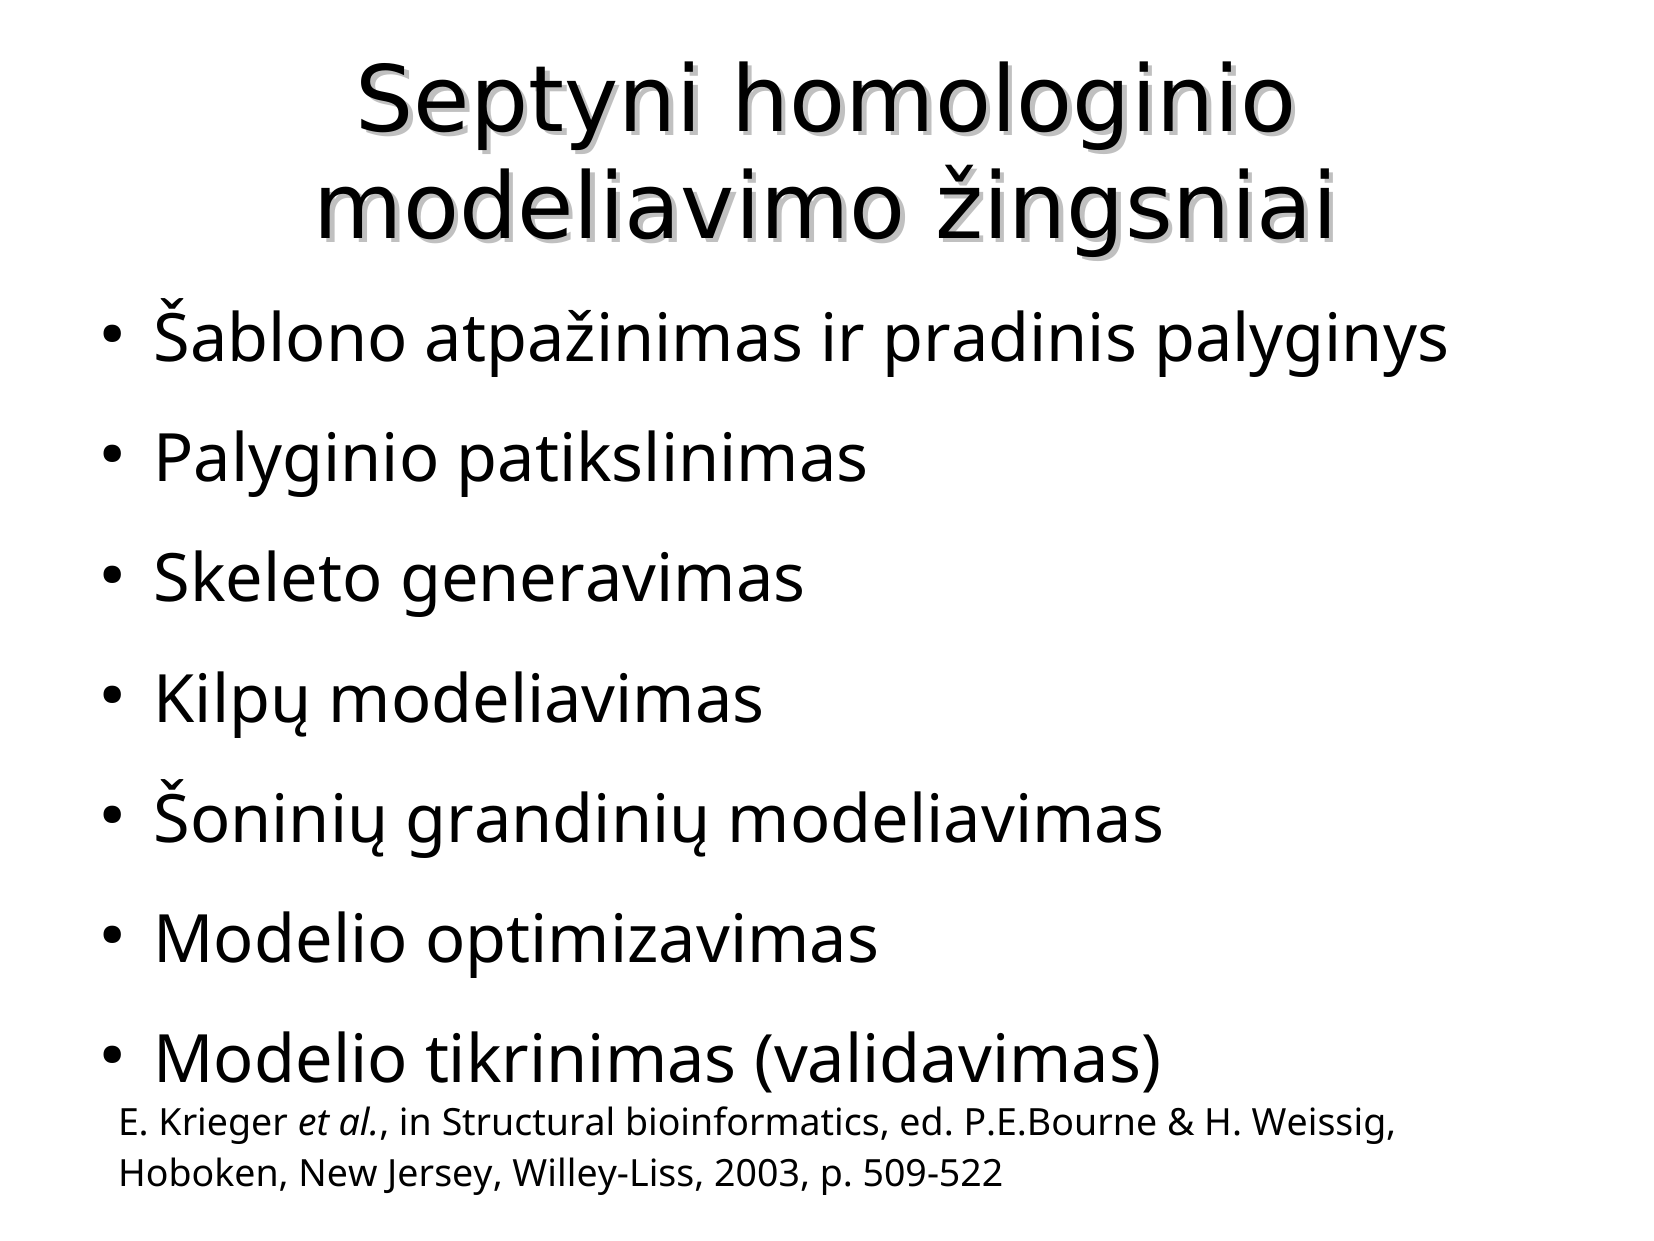

# Septyni homologinio modeliavimo žingsniai
Šablono atpažinimas ir pradinis palyginys
Palyginio patikslinimas
Skeleto generavimas
Kilpų modeliavimas
Šoninių grandinių modeliavimas
Modelio optimizavimas
Modelio tikrinimas (validavimas)
E. Krieger et al., in Structural bioinformatics, ed. P.E.Bourne & H. Weissig, Hoboken, New Jersey, Willey-Liss, 2003, p. 509-522